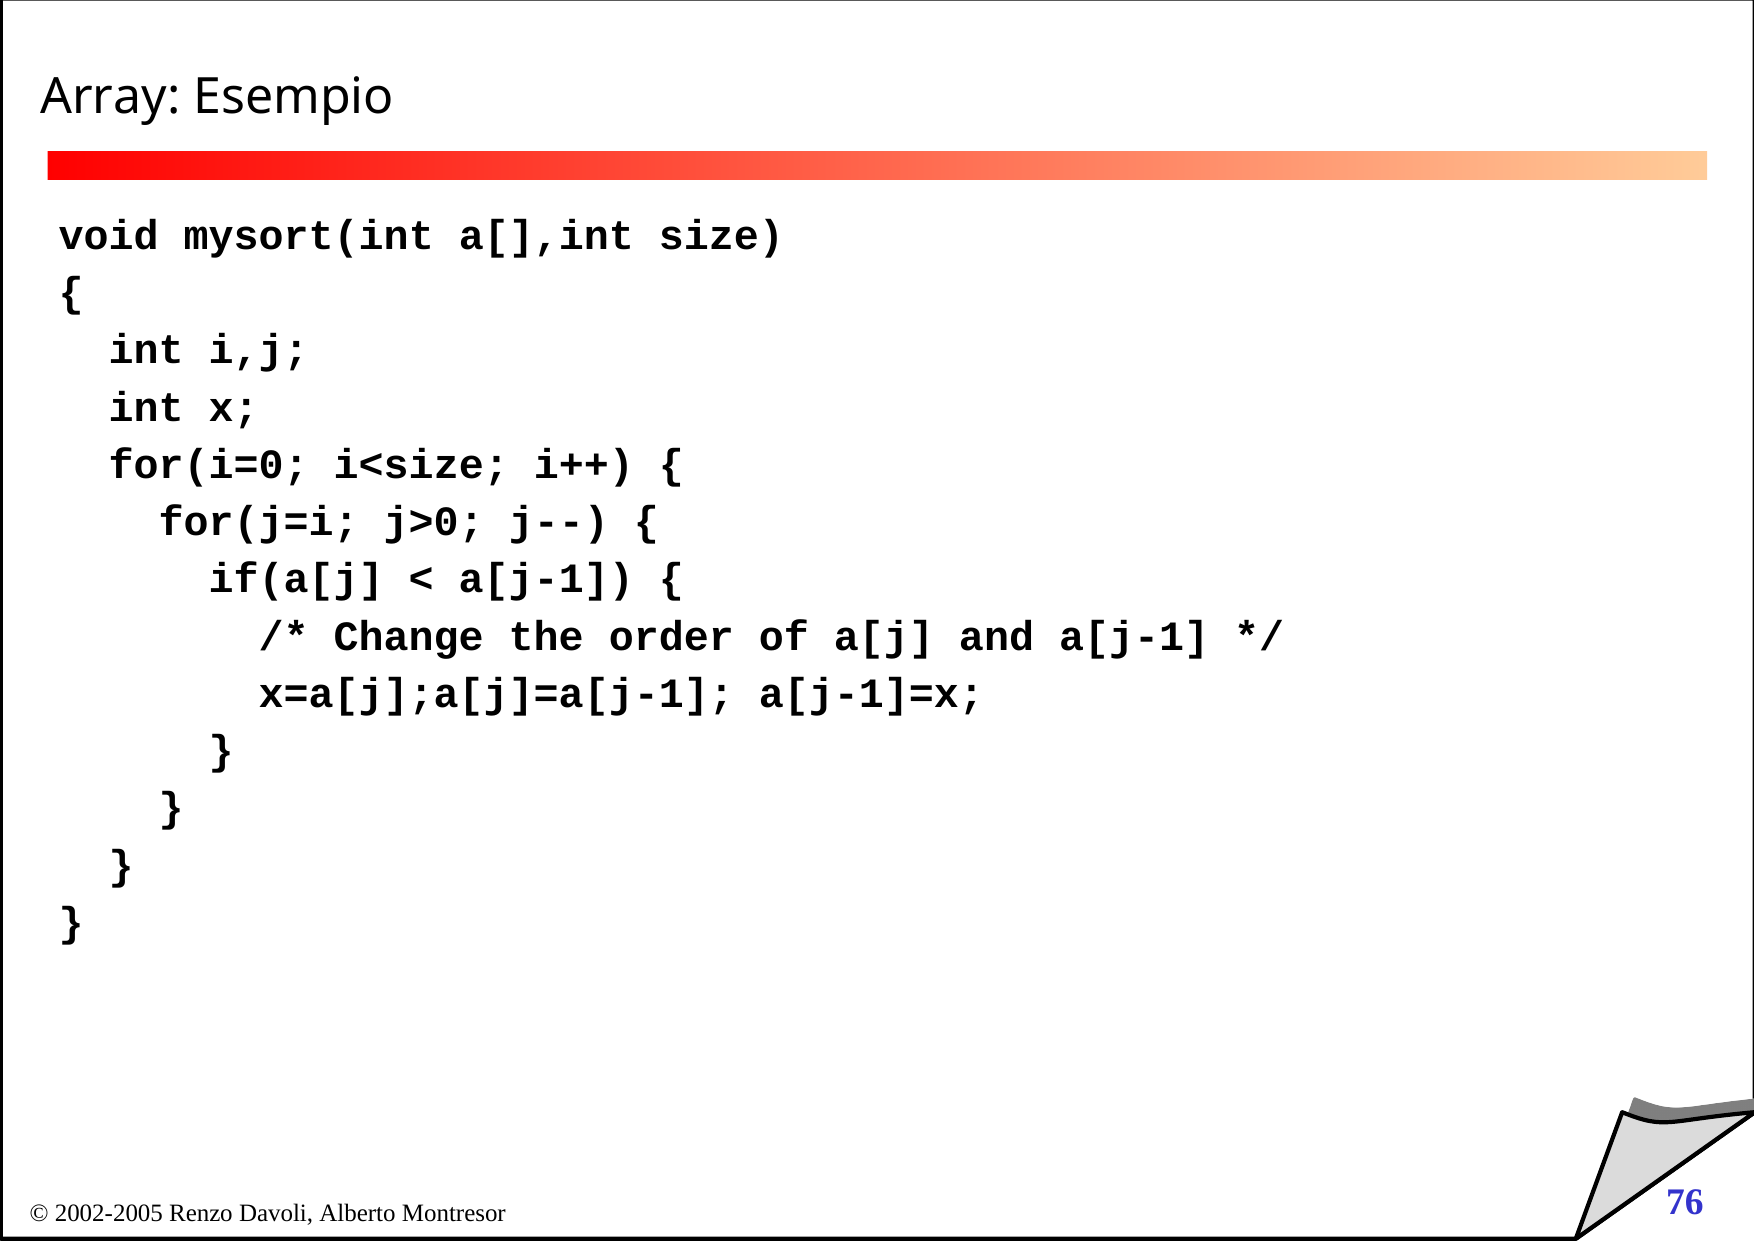

# Array: Esempio
void mysort(int a[],int size)
{
 int i,j;
 int x;
 for(i=0; i<size; i++) {
 for(j=i; j>0; j--) {
 if(a[j] < a[j-1]) {
 /* Change the order of a[j] and a[j-1] */
 x=a[j];a[j]=a[j-1]; a[j-1]=x;
 }
 }
 }
}